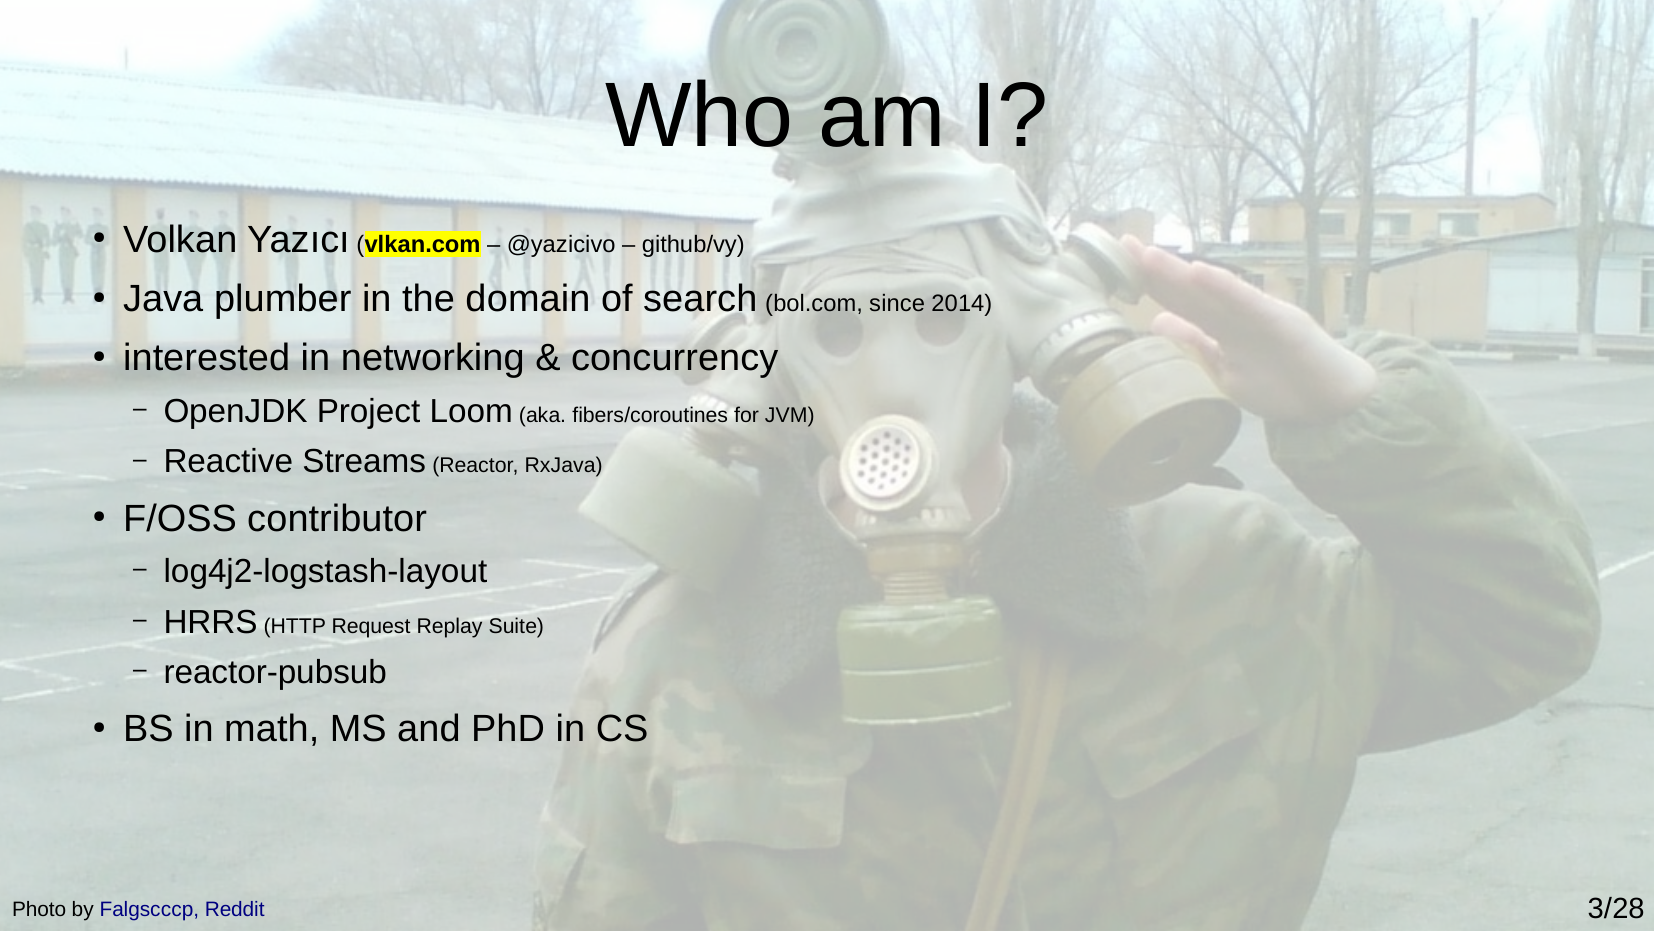

# Who am I?
Volkan Yazıcı (vlkan.com – @yazicivo – github/vy)
Java plumber in the domain of search (bol.com, since 2014)
interested in networking & concurrency
OpenJDK Project Loom (aka. fibers/coroutines for JVM)
Reactive Streams (Reactor, RxJava)
F/OSS contributor
log4j2-logstash-layout
HRRS (HTTP Request Replay Suite)
reactor-pubsub
BS in math, MS and PhD in CS
3/28
Photo by Falgscccp, Reddit